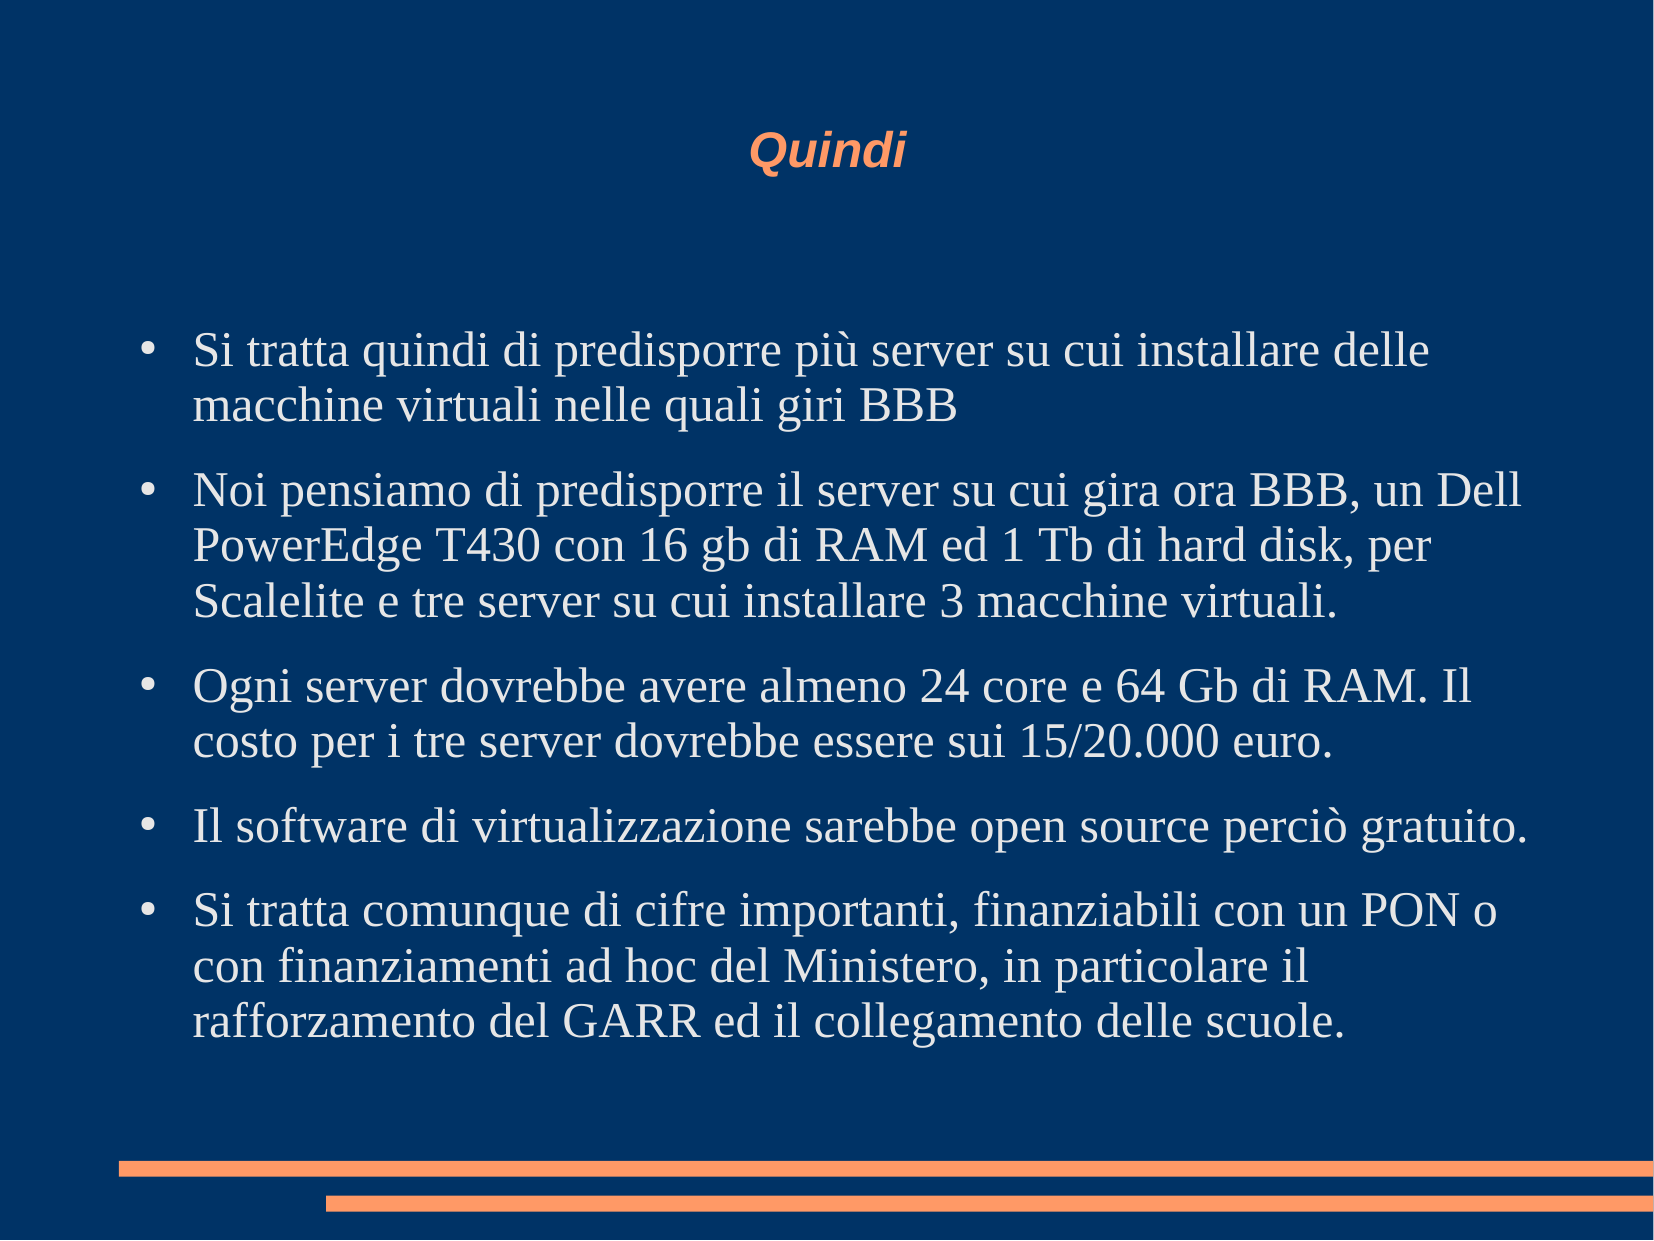

# Quindi
Si tratta quindi di predisporre più server su cui installare delle macchine virtuali nelle quali giri BBB
Noi pensiamo di predisporre il server su cui gira ora BBB, un Dell PowerEdge T430 con 16 gb di RAM ed 1 Tb di hard disk, per Scalelite e tre server su cui installare 3 macchine virtuali.
Ogni server dovrebbe avere almeno 24 core e 64 Gb di RAM. Il costo per i tre server dovrebbe essere sui 15/20.000 euro.
Il software di virtualizzazione sarebbe open source perciò gratuito.
Si tratta comunque di cifre importanti, finanziabili con un PON o con finanziamenti ad hoc del Ministero, in particolare il rafforzamento del GARR ed il collegamento delle scuole.